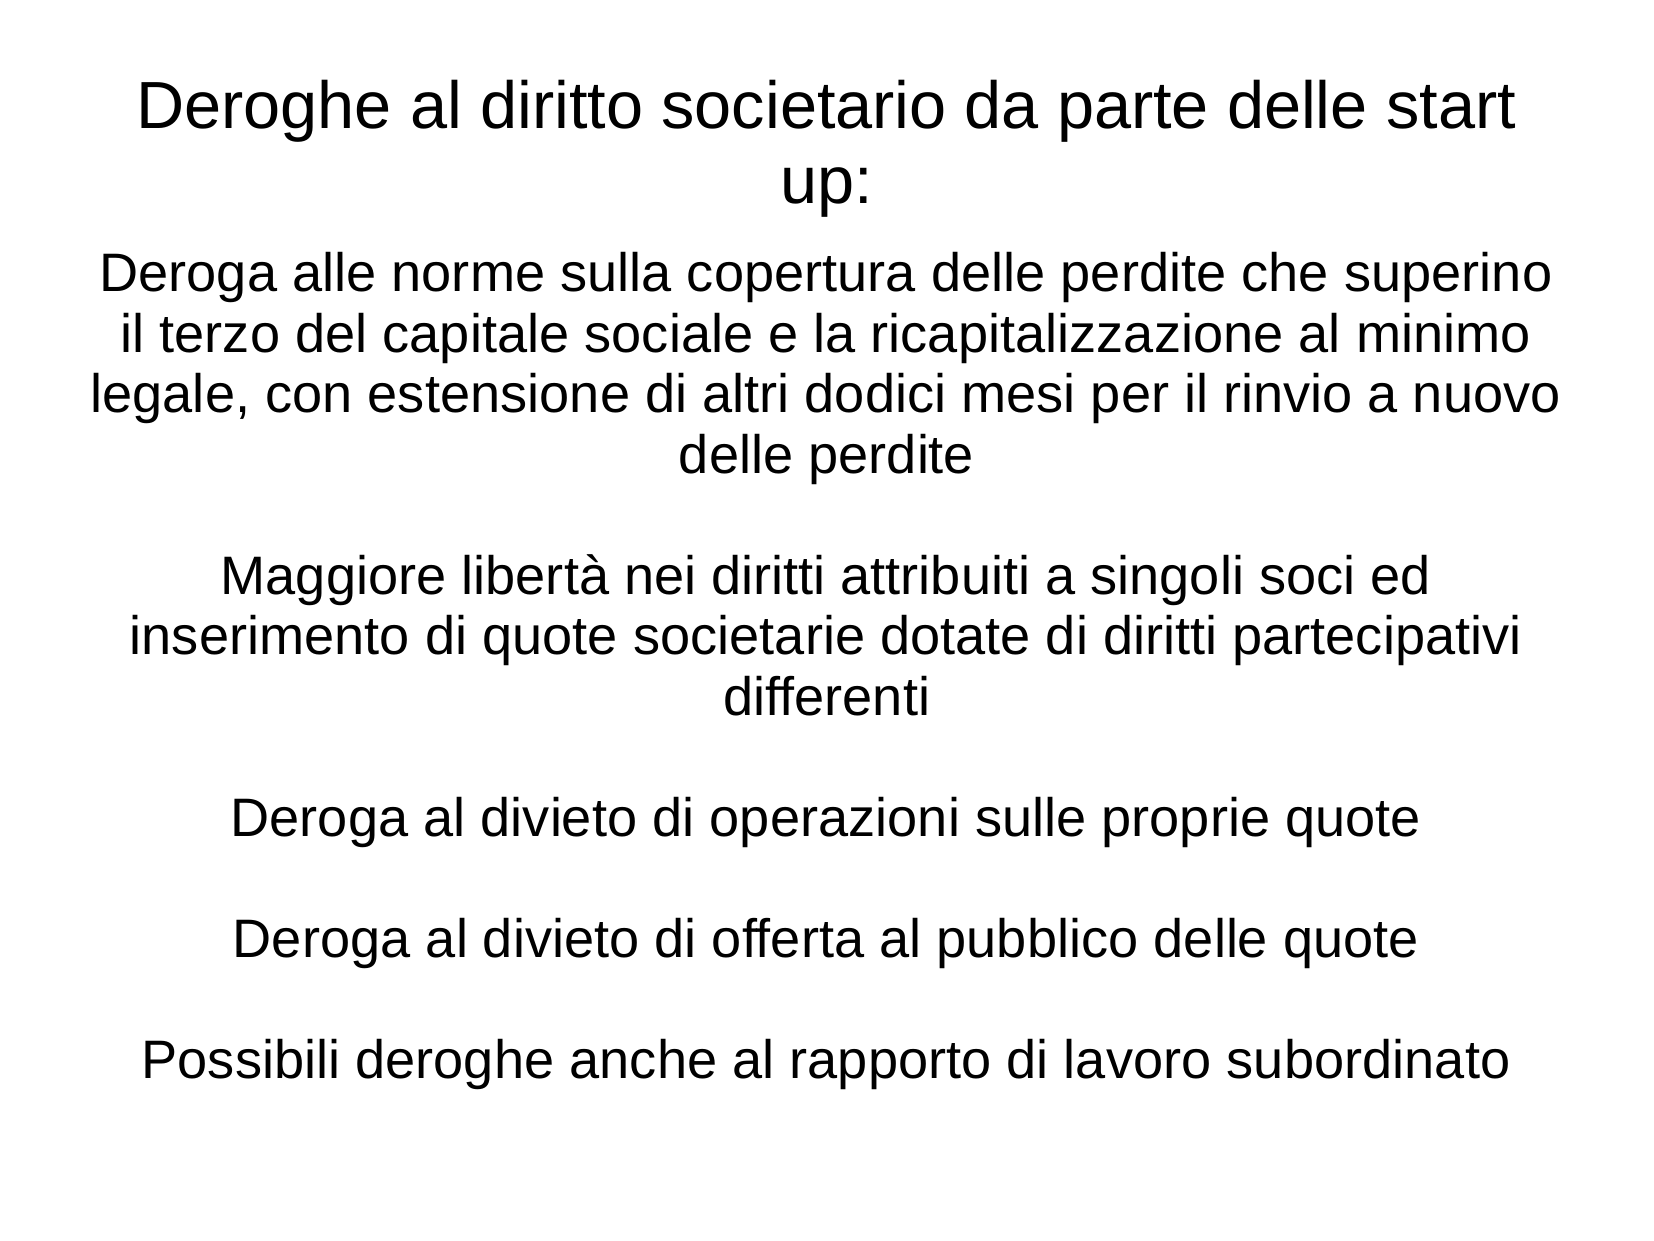

# Deroghe al diritto societario da parte delle start up:
Deroga alle norme sulla copertura delle perdite che superino il terzo del capitale sociale e la ricapitalizzazione al minimo legale, con estensione di altri dodici mesi per il rinvio a nuovo delle perdite
Maggiore libertà nei diritti attribuiti a singoli soci ed inserimento di quote societarie dotate di diritti partecipativi differenti
Deroga al divieto di operazioni sulle proprie quote
Deroga al divieto di offerta al pubblico delle quote
Possibili deroghe anche al rapporto di lavoro subordinato